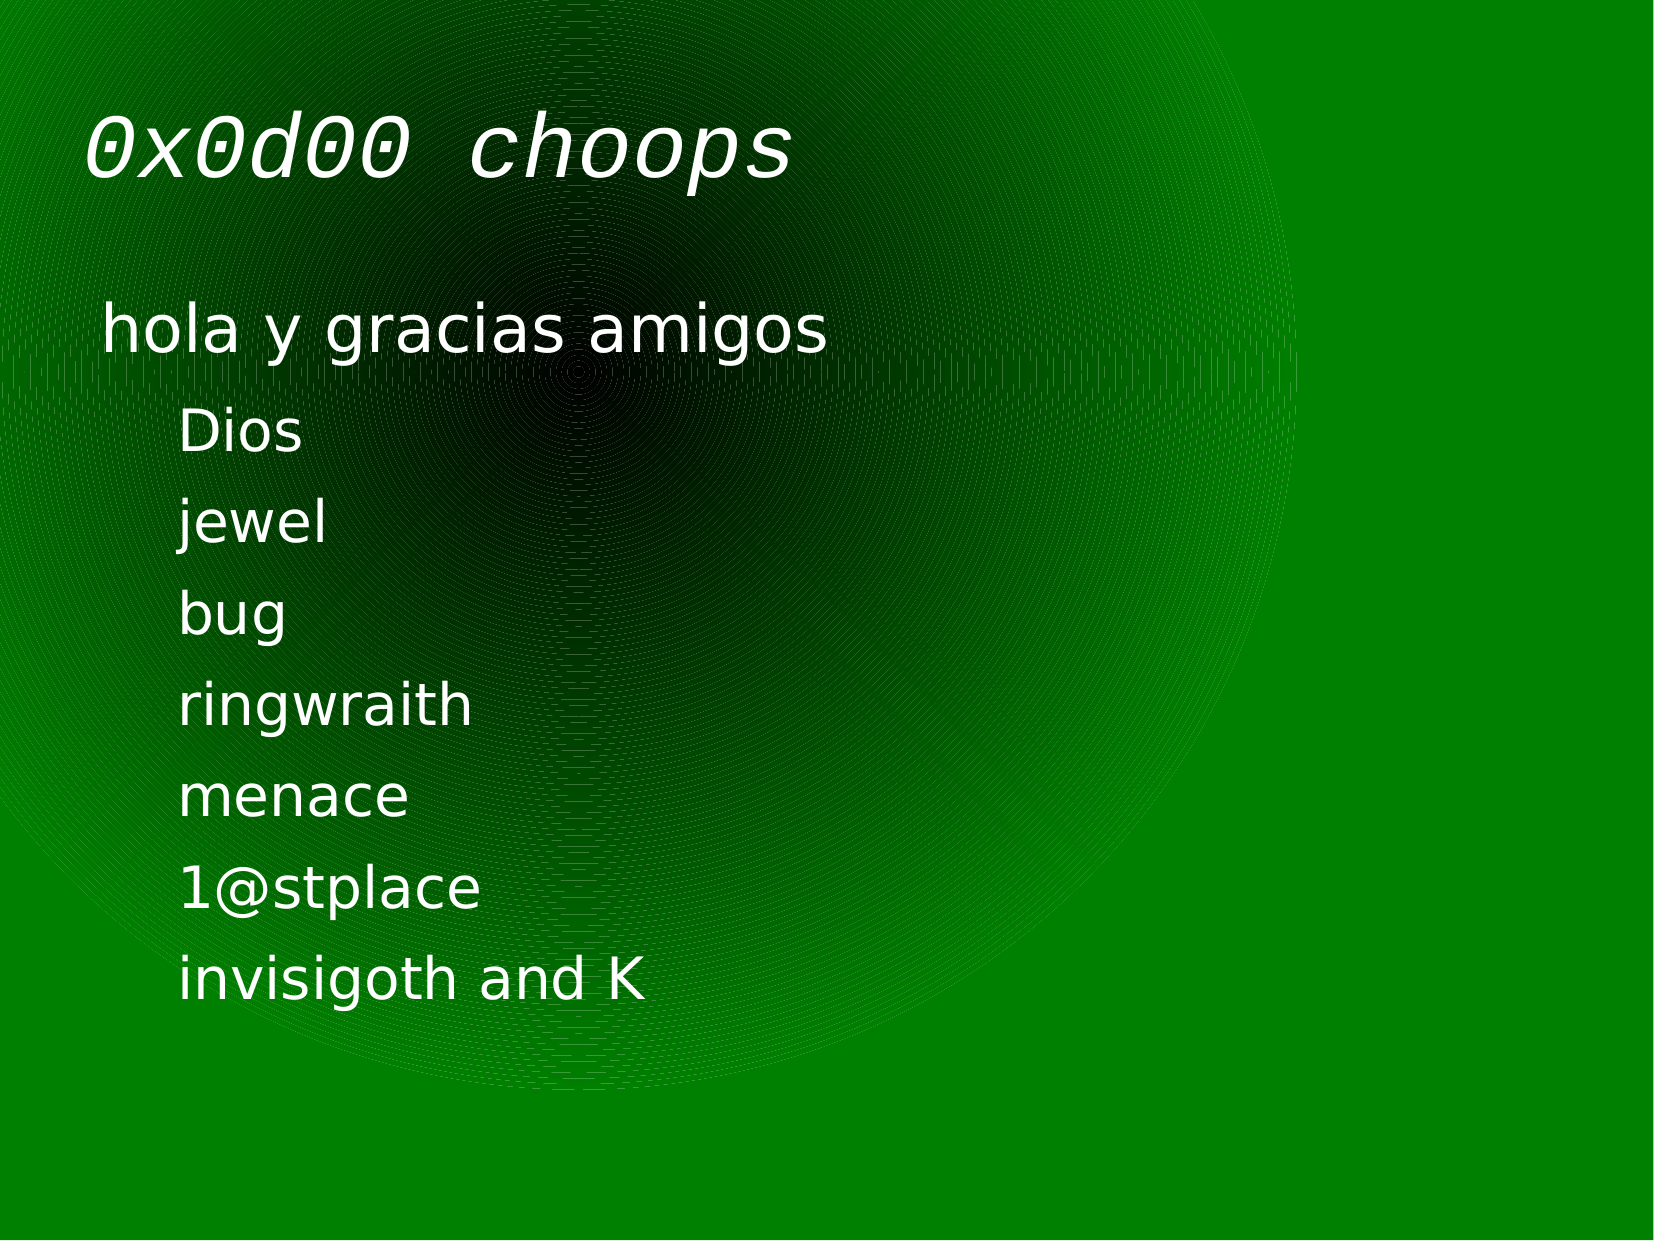

# 0x0d00 choops
hola y gracias amigos
Dios
jewel
bug
ringwraith
menace
1@stplace
invisigoth and K